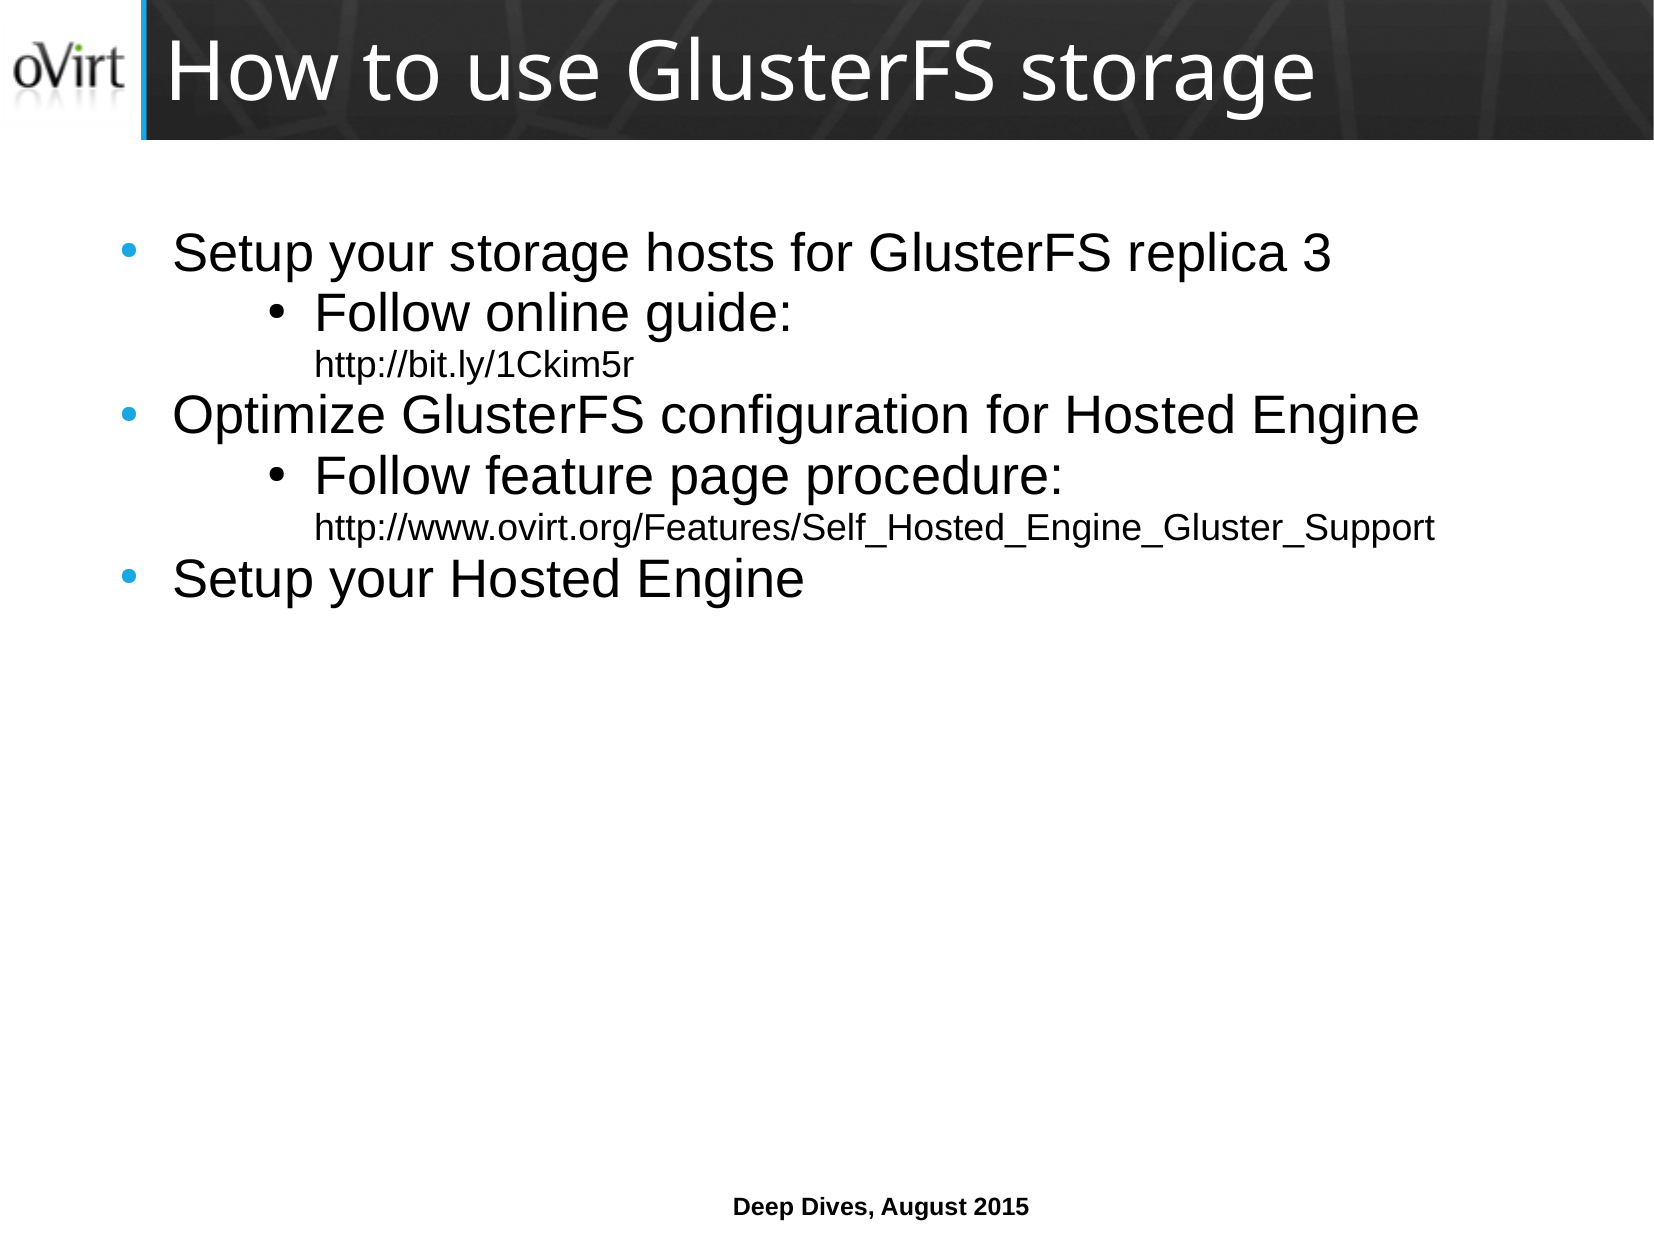

# How to use GlusterFS storage
Setup your storage hosts for GlusterFS replica 3
Follow online guide:
http://bit.ly/1Ckim5r
Optimize GlusterFS configuration for Hosted Engine
Follow feature page procedure: http://www.ovirt.org/Features/Self_Hosted_Engine_Gluster_Support
Setup your Hosted Engine